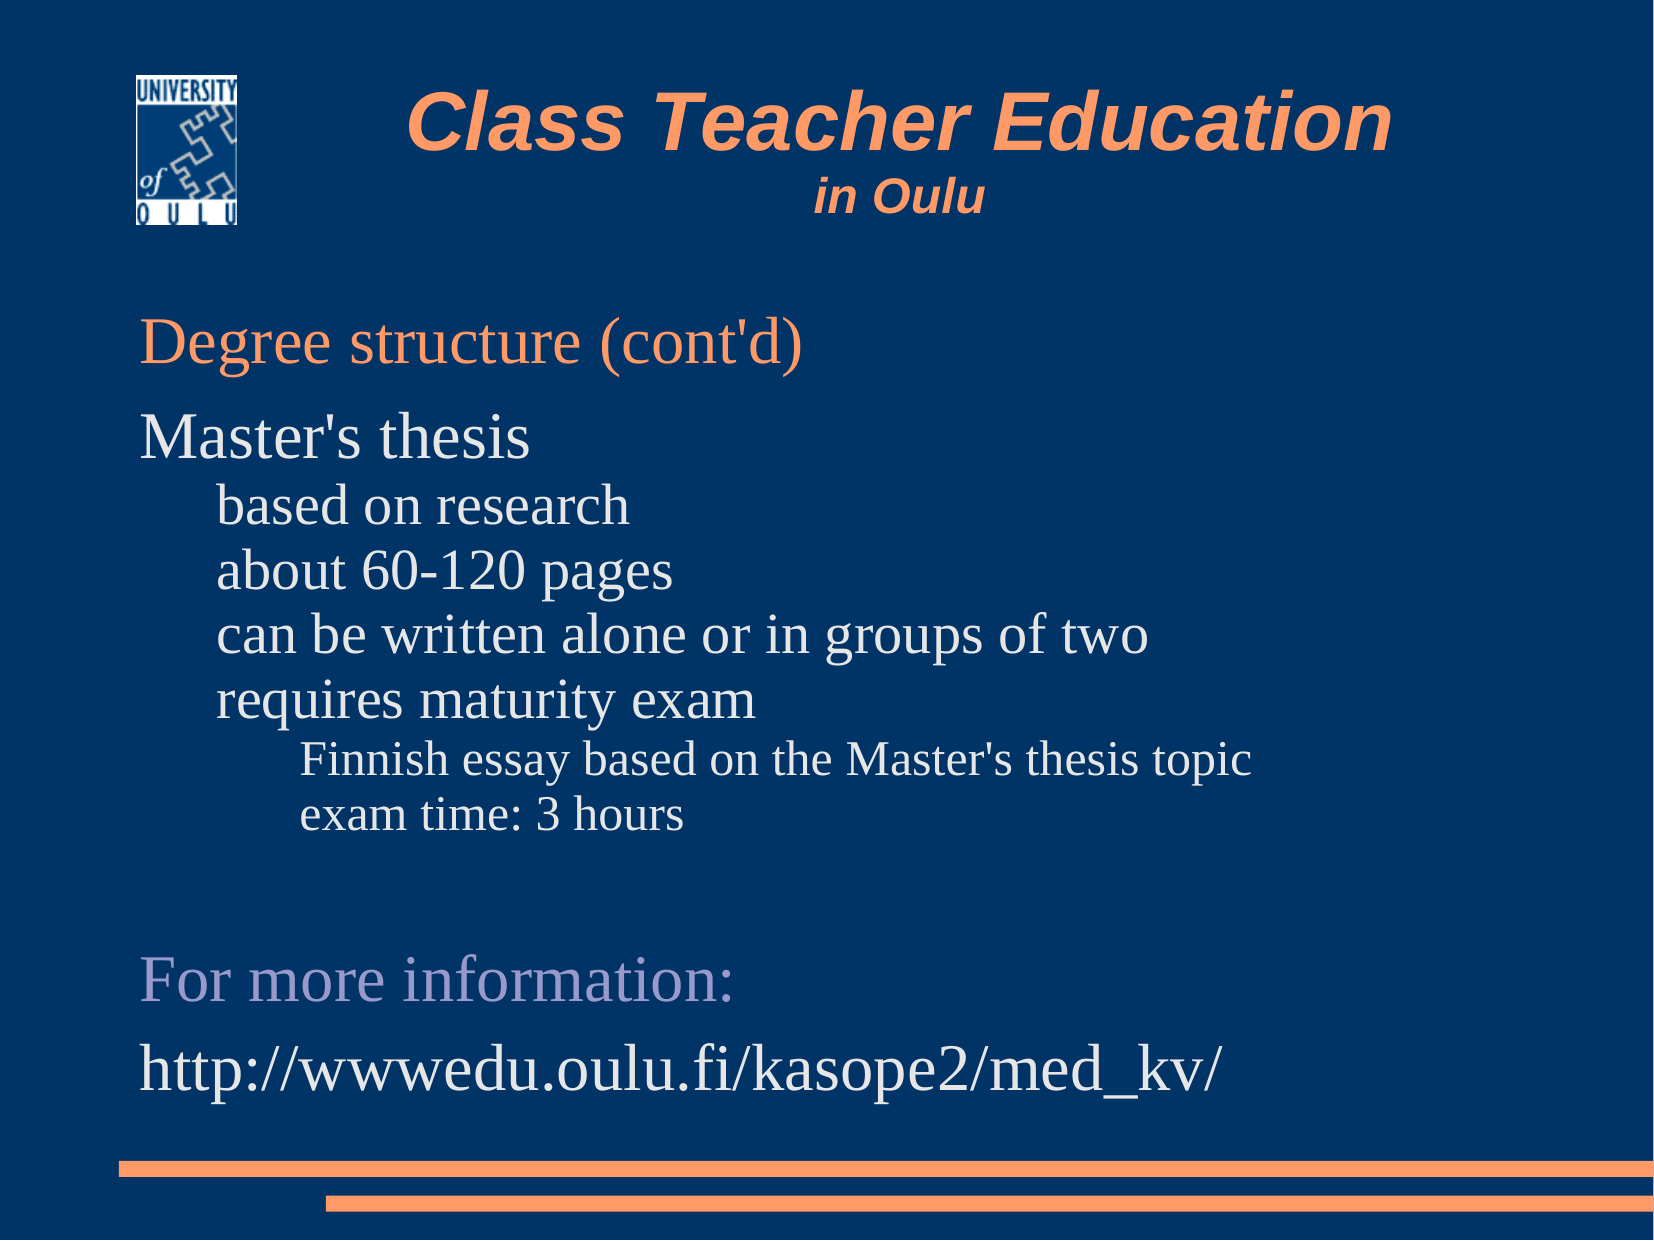

# Class Teacher Education in Oulu
Degree structure (cont'd)
Master's thesis
based on research
about 60-120 pages
can be written alone or in groups of two
requires maturity exam
Finnish essay based on the Master's thesis topic
exam time: 3 hours
For more information:
http://wwwedu.oulu.fi/kasope2/med_kv/